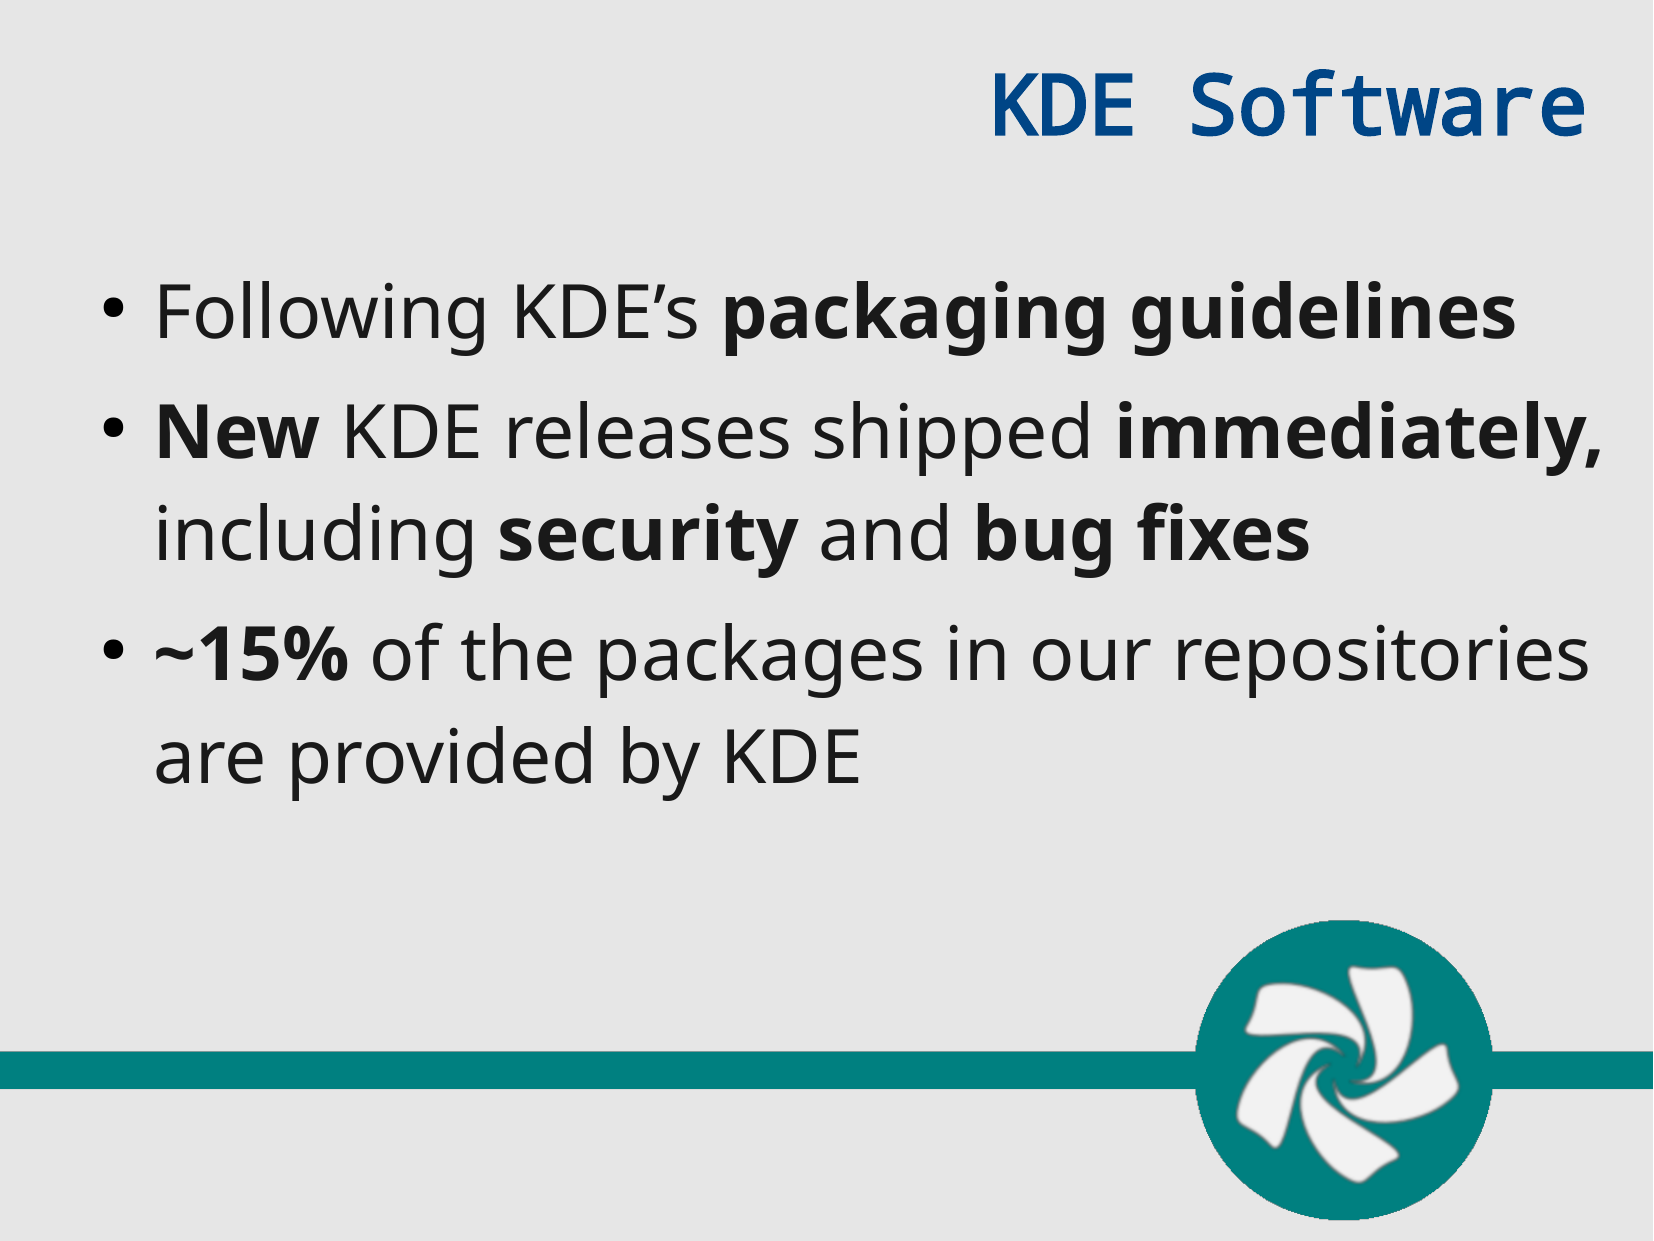

# KDE Software
Following KDE’s packaging guidelines
New KDE releases shipped immediately, including security and bug fixes
~15% of the packages in our repositories are provided by KDE